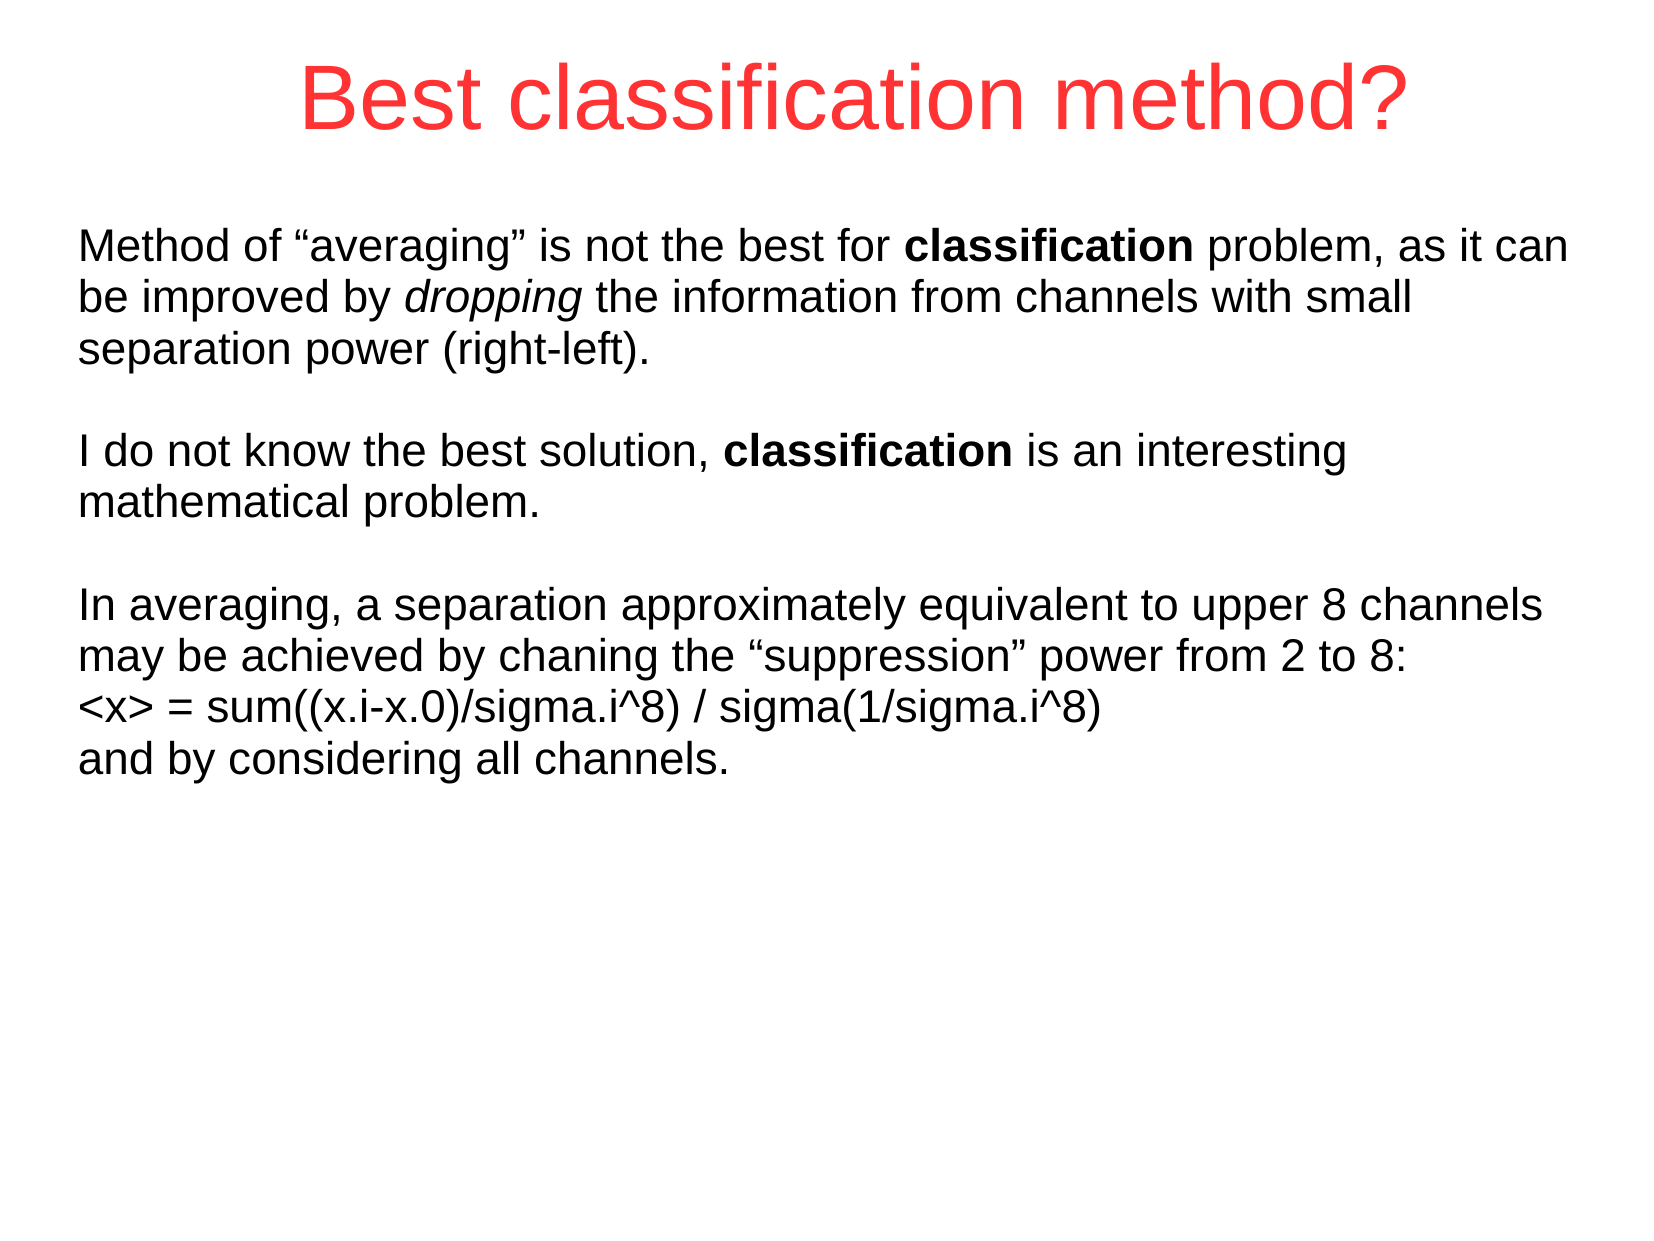

# Best classification method?
Method of “averaging” is not the best for classification problem, as it can be improved by dropping the information from channels with small separation power (right-left).
I do not know the best solution, classification is an interesting mathematical problem.
In averaging, a separation approximately equivalent to upper 8 channels may be achieved by chaning the “suppression” power from 2 to 8:
<x> = sum((x.i-x.0)/sigma.i^8) / sigma(1/sigma.i^8)
and by considering all channels.